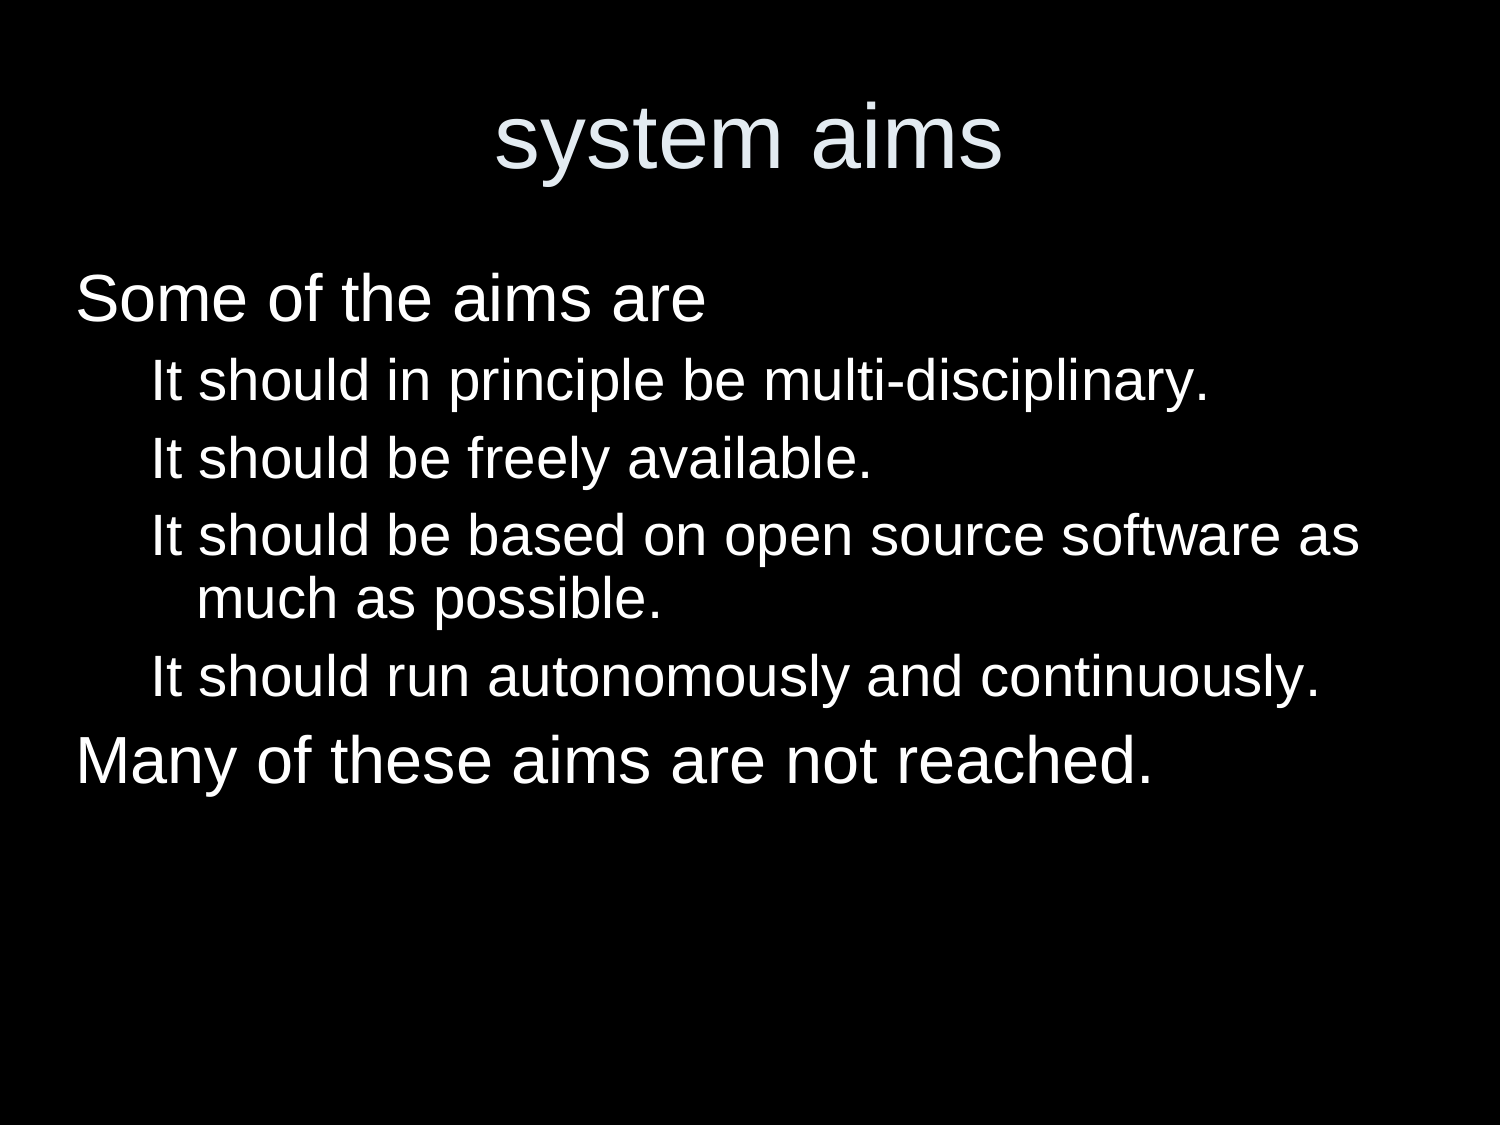

# system aims
Some of the aims are
It should in principle be multi-disciplinary.
It should be freely available.
It should be based on open source software as much as possible.
It should run autonomously and continuously.
Many of these aims are not reached.